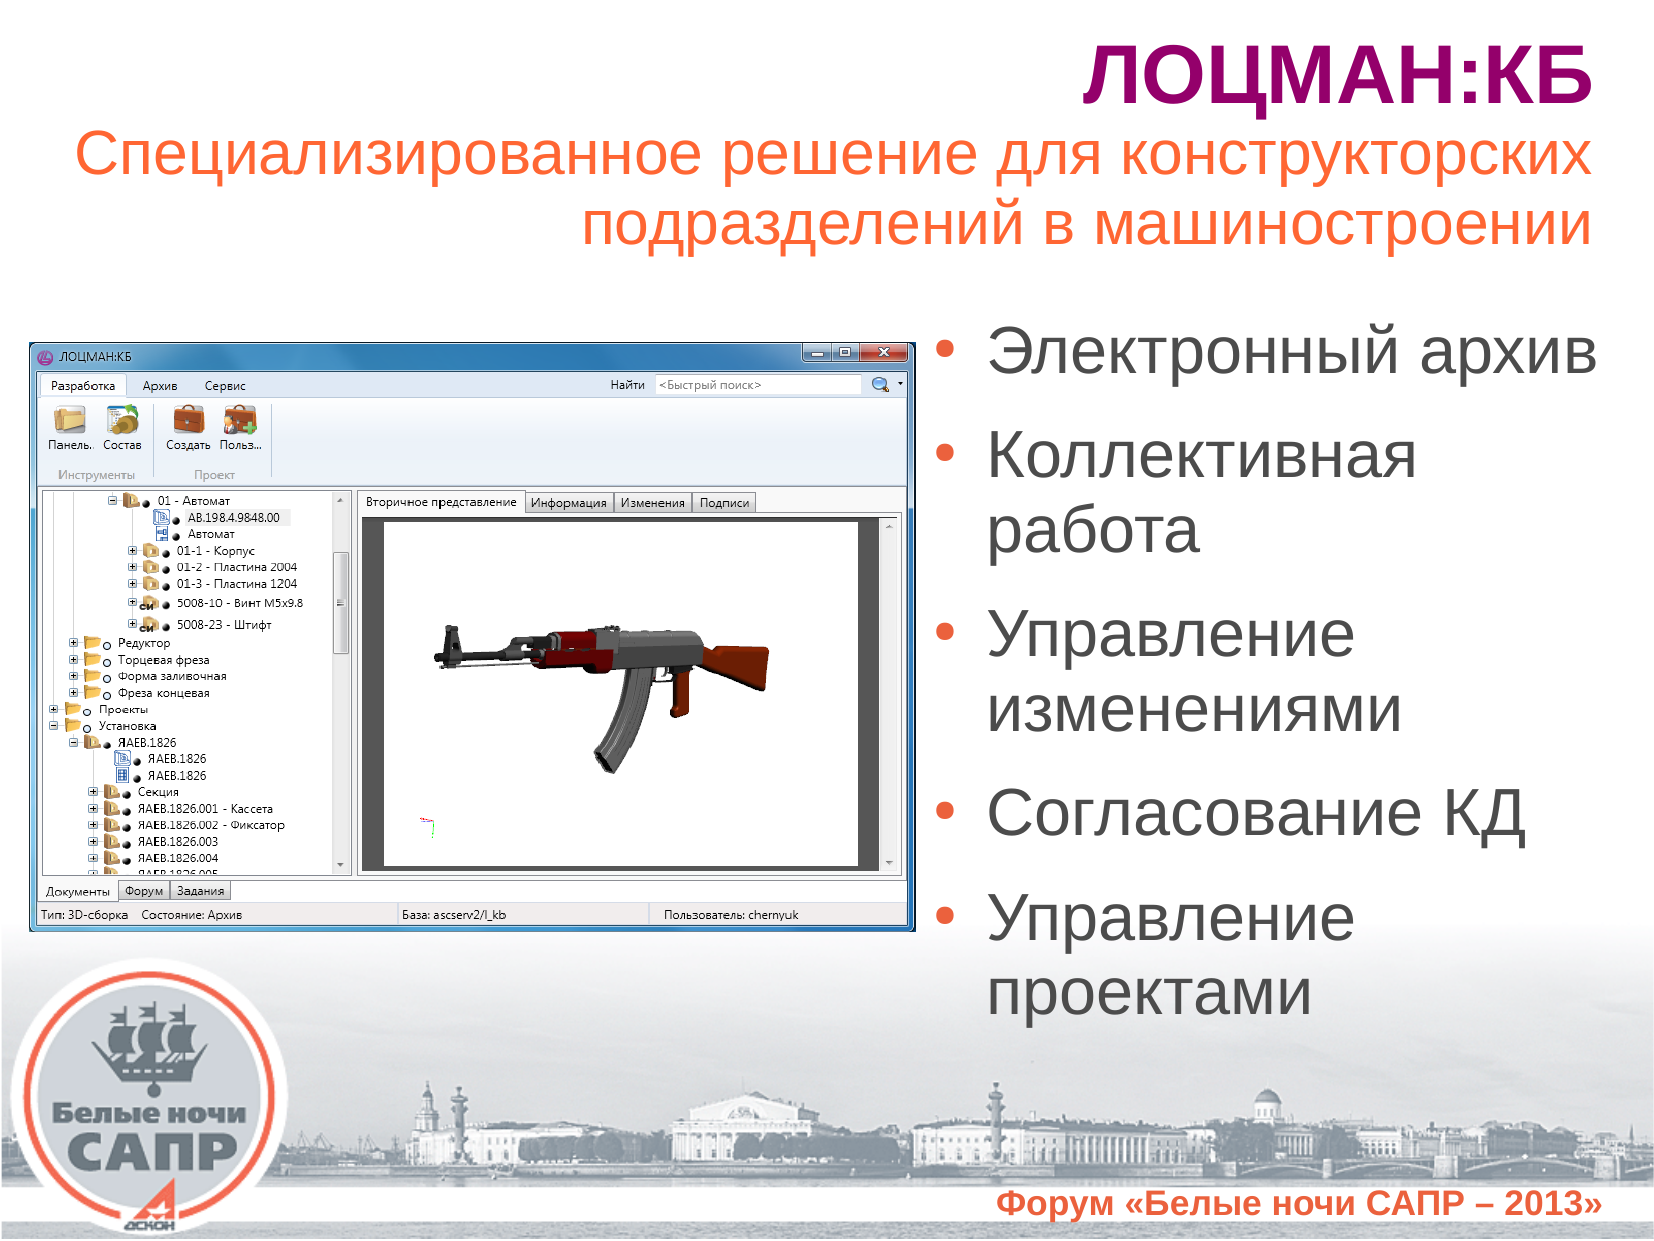

# ЛОЦМАН:КБ
Специализированное решение для конструкторских подразделений в машиностроении
Электронный архив
Коллективная работа
Управление изменениями
Согласование КД
Управление проектами